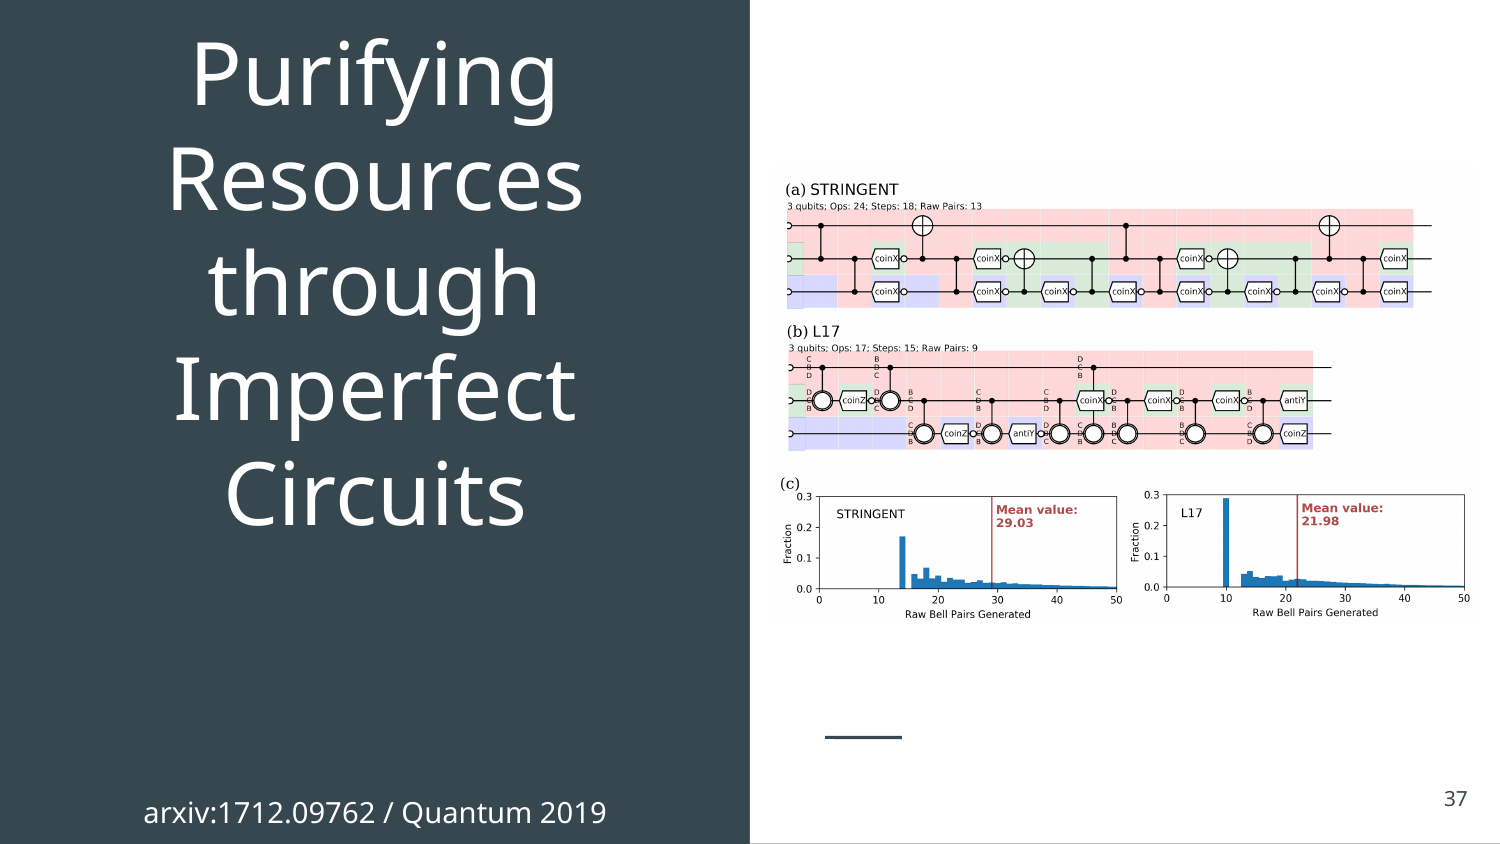

# Purifying Resources through Imperfect Circuits
arxiv:1712.09762 / Quantum 2019